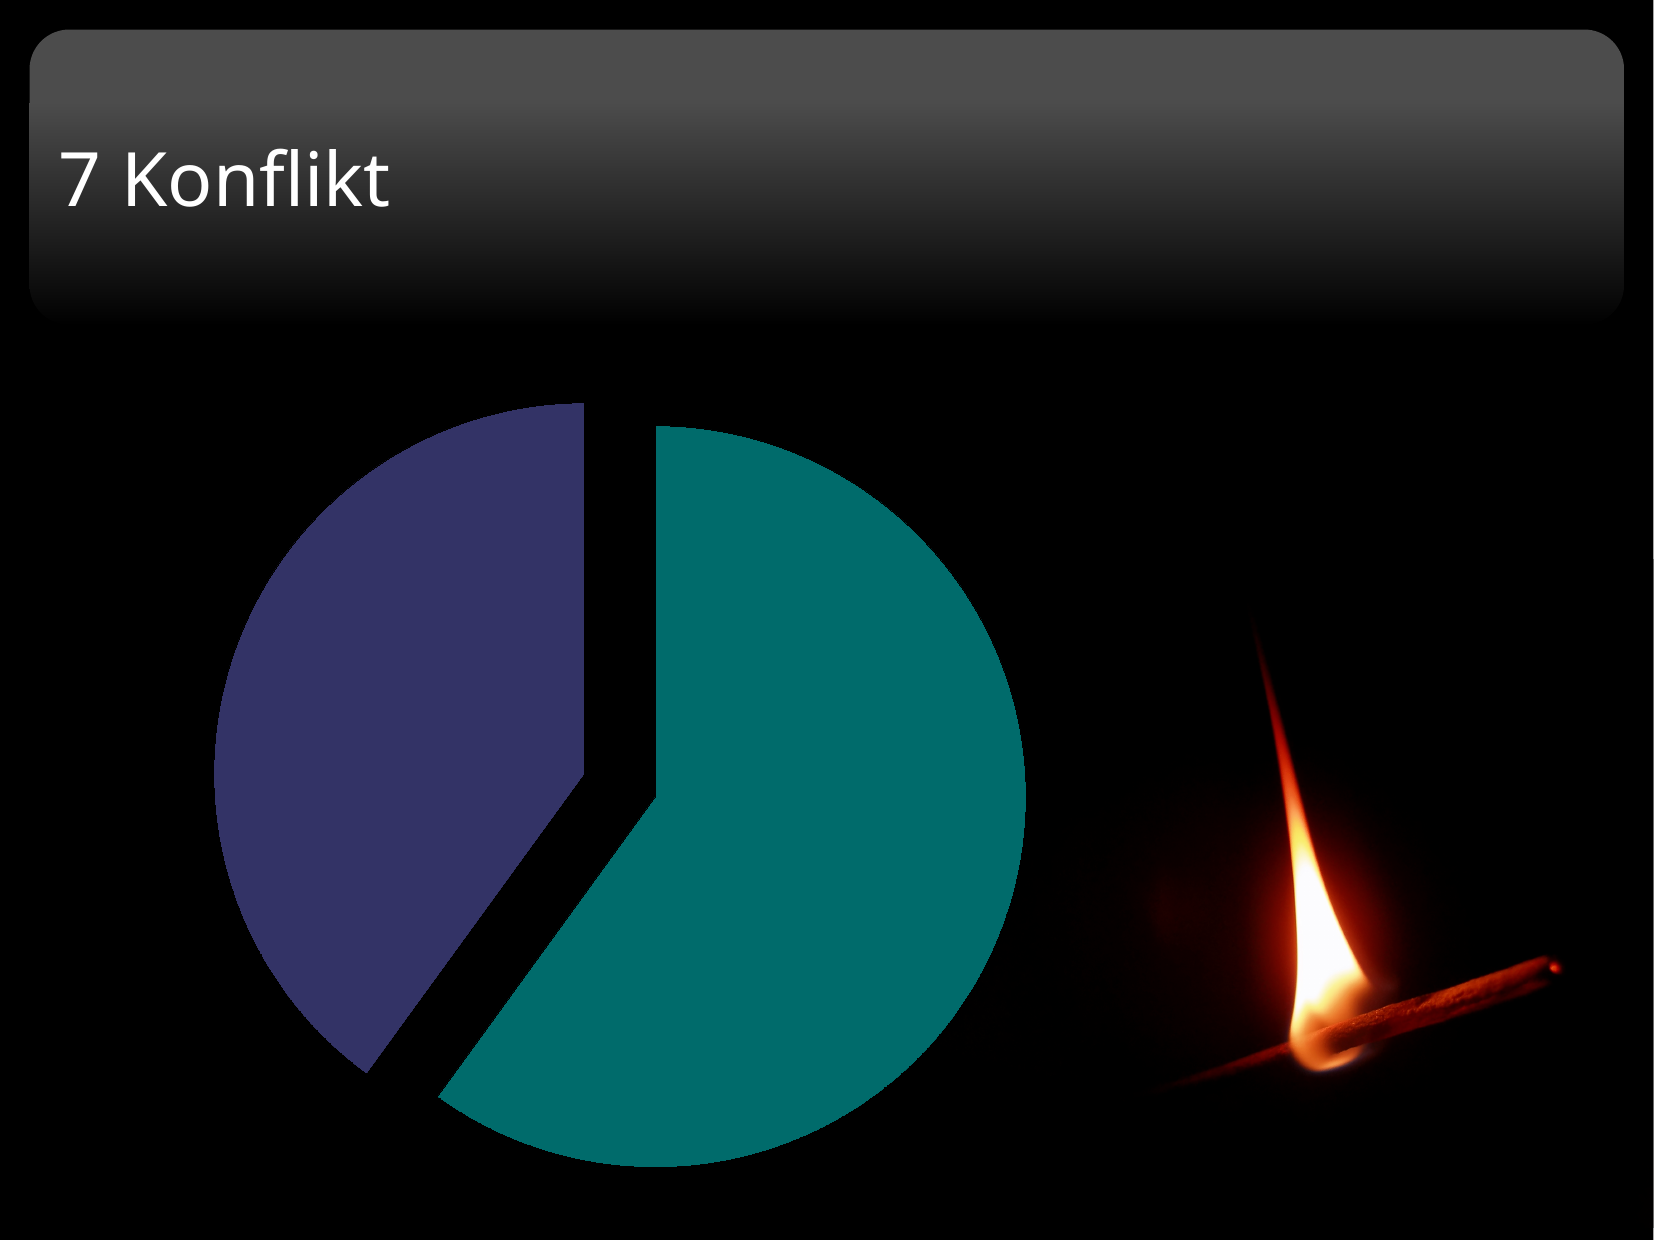

# 7 Konflikt
### Chart
| Category | Spalte 1 |
|---|---|
| Zeile 1 | 40.0 |
| Zeile 2 | 60.0 |